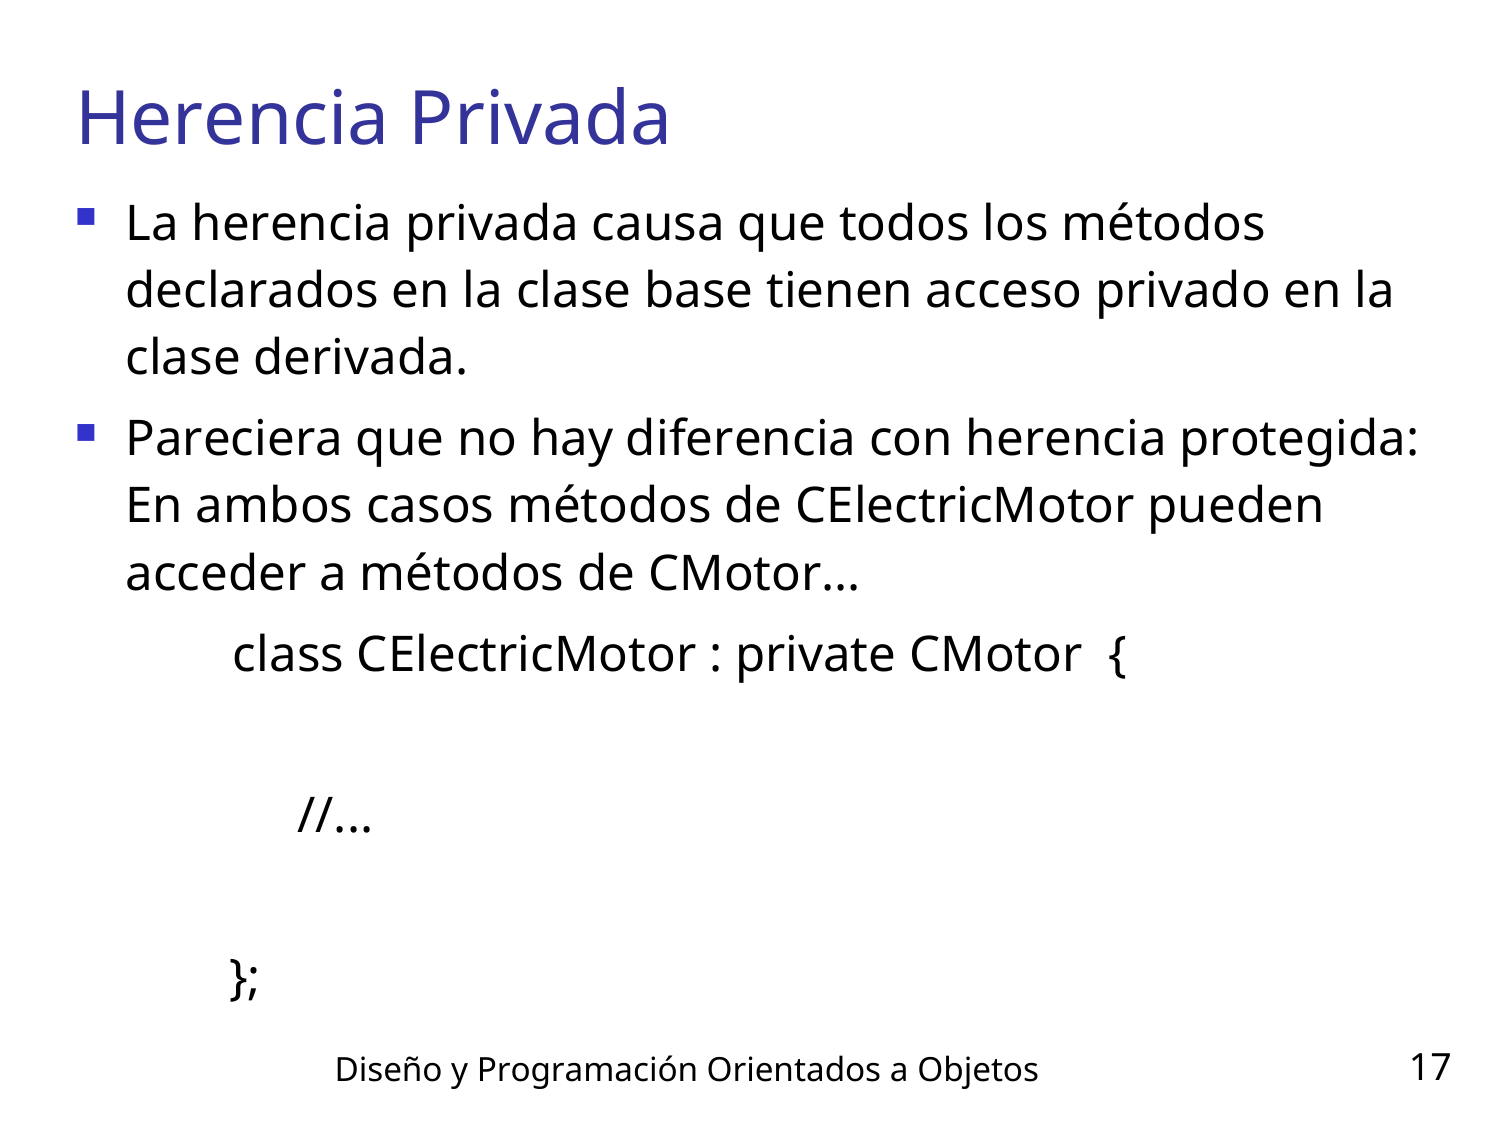

# Herencia Privada
La herencia privada causa que todos los métodos declarados en la clase base tienen acceso privado en la clase derivada.
Pareciera que no hay diferencia con herencia protegida: En ambos casos métodos de CElectricMotor pueden acceder a métodos de CMotor...
 		 class CElectricMotor : private CMotor {
 				 	//...
 			};
Diseño y Programación Orientados a Objetos
17